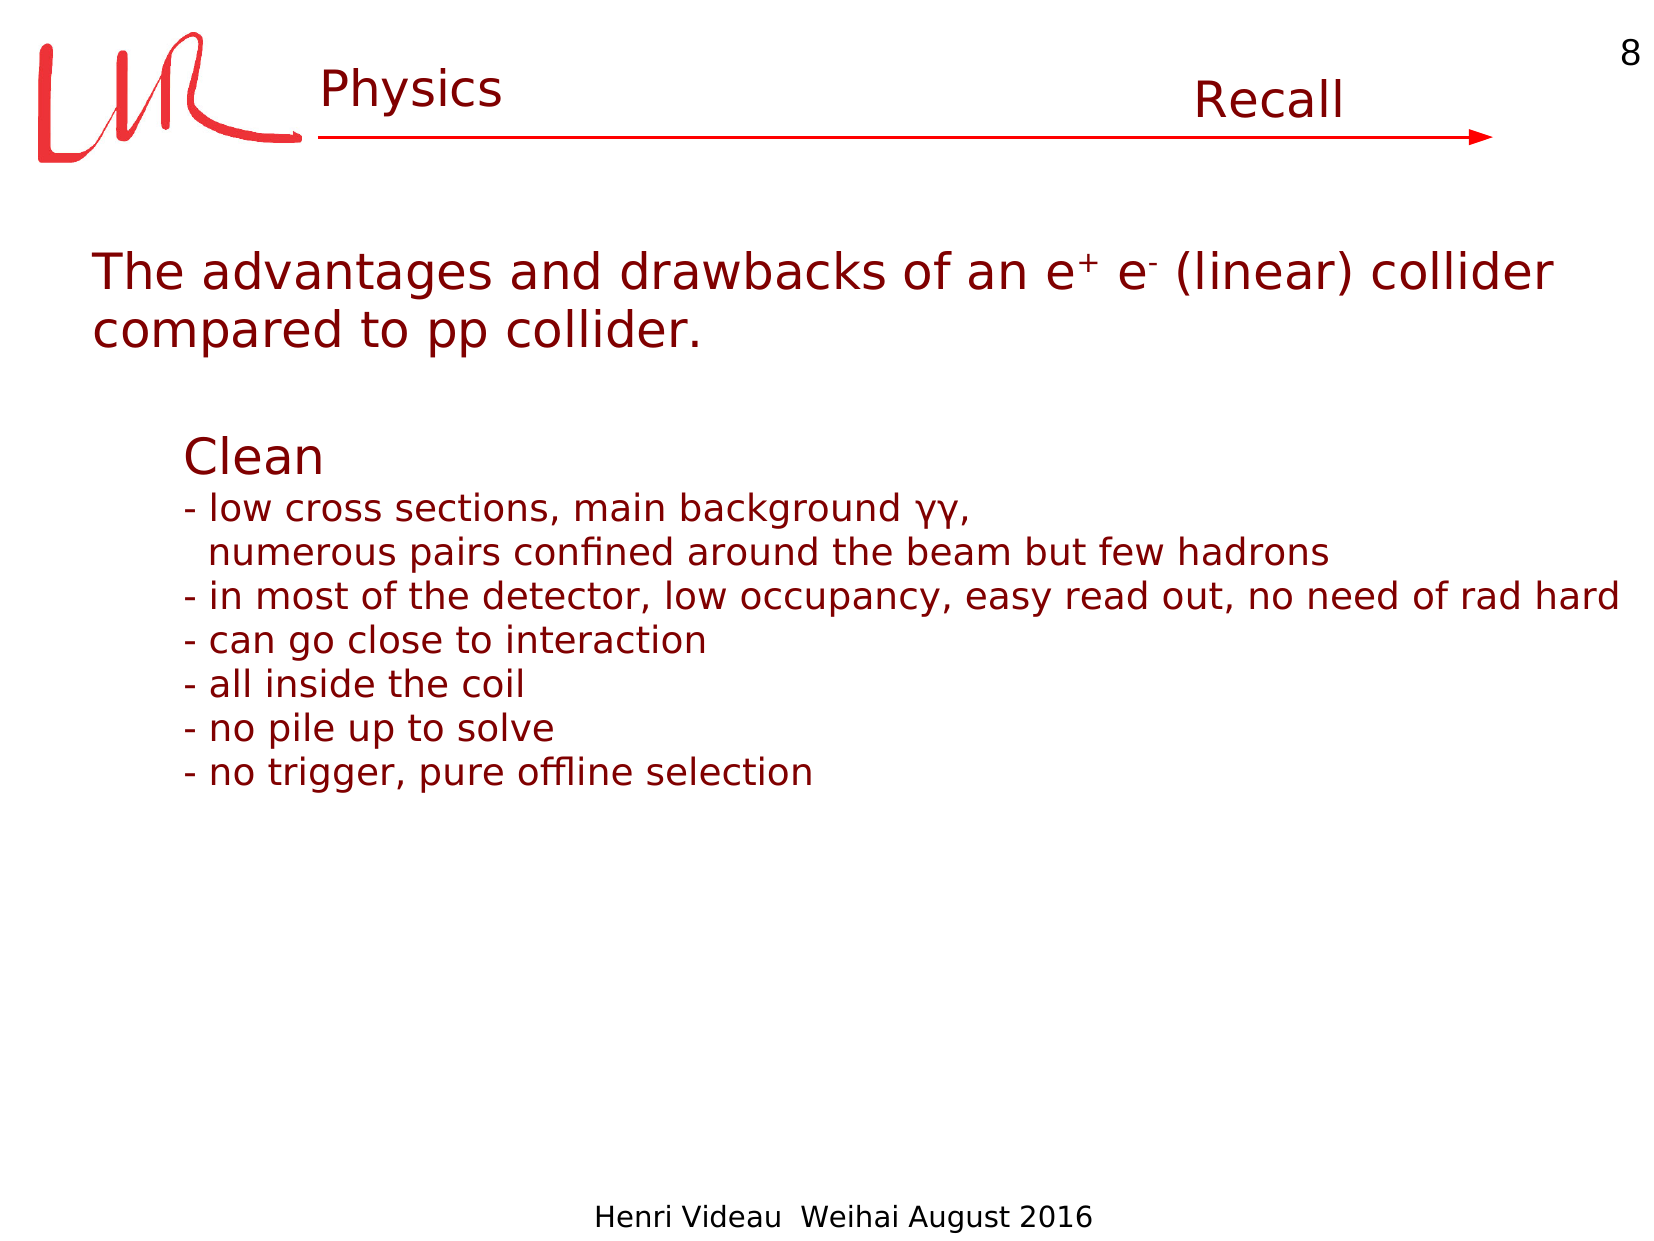

Recall
The advantages and drawbacks of an e+ e- (linear) collider
compared to pp collider.
Clean
- low cross sections, main background γγ,
 numerous pairs confined around the beam but few hadrons
- in most of the detector, low occupancy, easy read out, no need of rad hard
- can go close to interaction
- all inside the coil
- no pile up to solve
- no trigger, pure offline selection